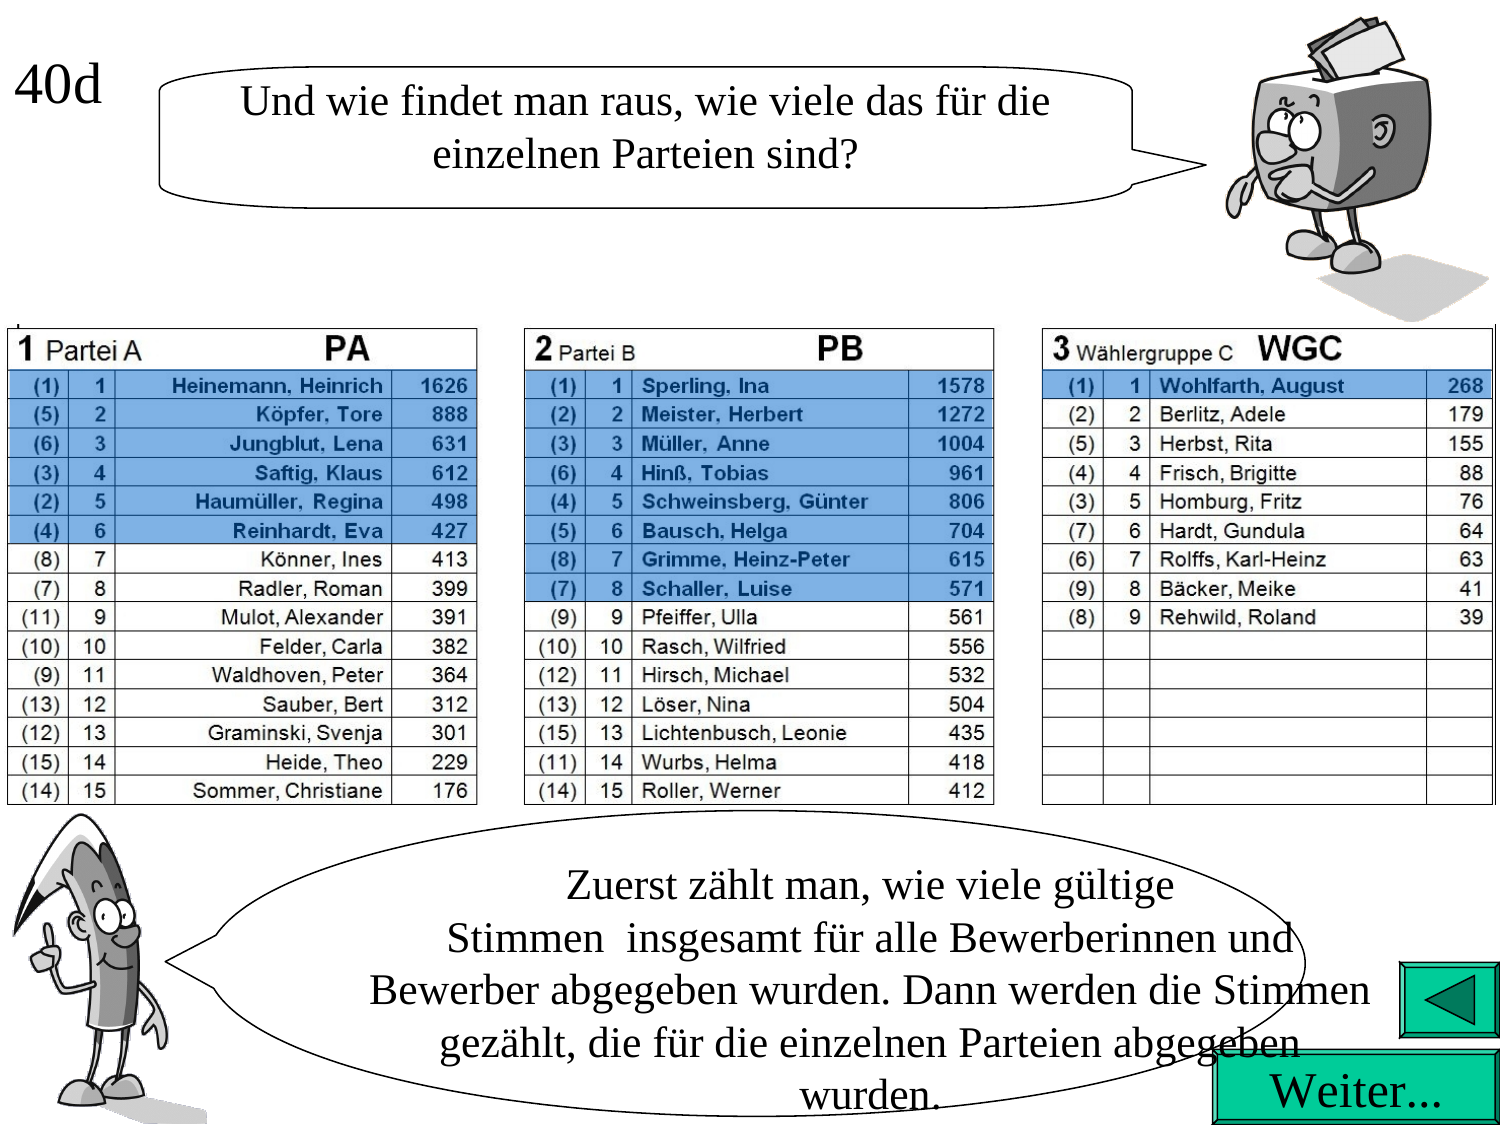

40d
Und wie findet man raus, wie viele das für die einzelnen Parteien sind?
Zuerst zählt man, wie viele gültige
Stimmen insgesamt für alle Bewerberinnen und
Bewerber abgegeben wurden. Dann werden die Stimmen
gezählt, die für die einzelnen Parteien abgegeben
wurden.
Weiter...